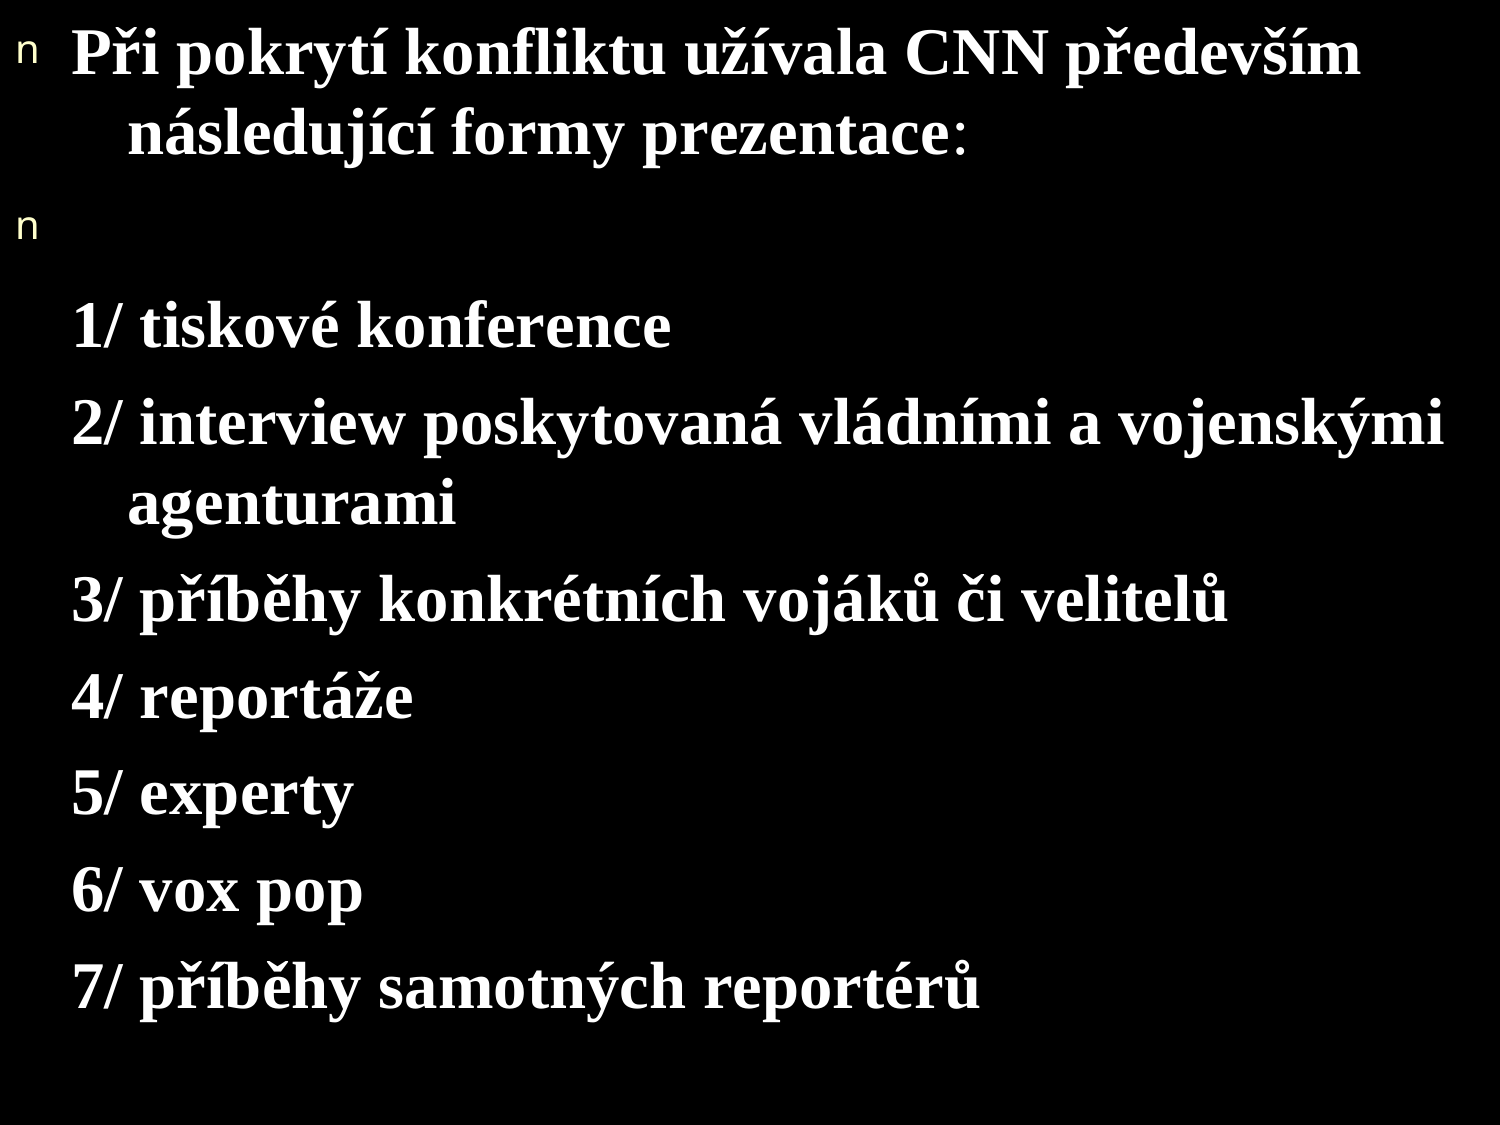

# Při pokrytí konfliktu užívala CNN především následující formy prezentace:
1/ tiskové konference
2/ interview poskytovaná vládními a vojenskými agenturami
3/ příběhy konkrétních vojáků či velitelů
4/ reportáže
5/ experty
6/ vox pop
7/ příběhy samotných reportérů